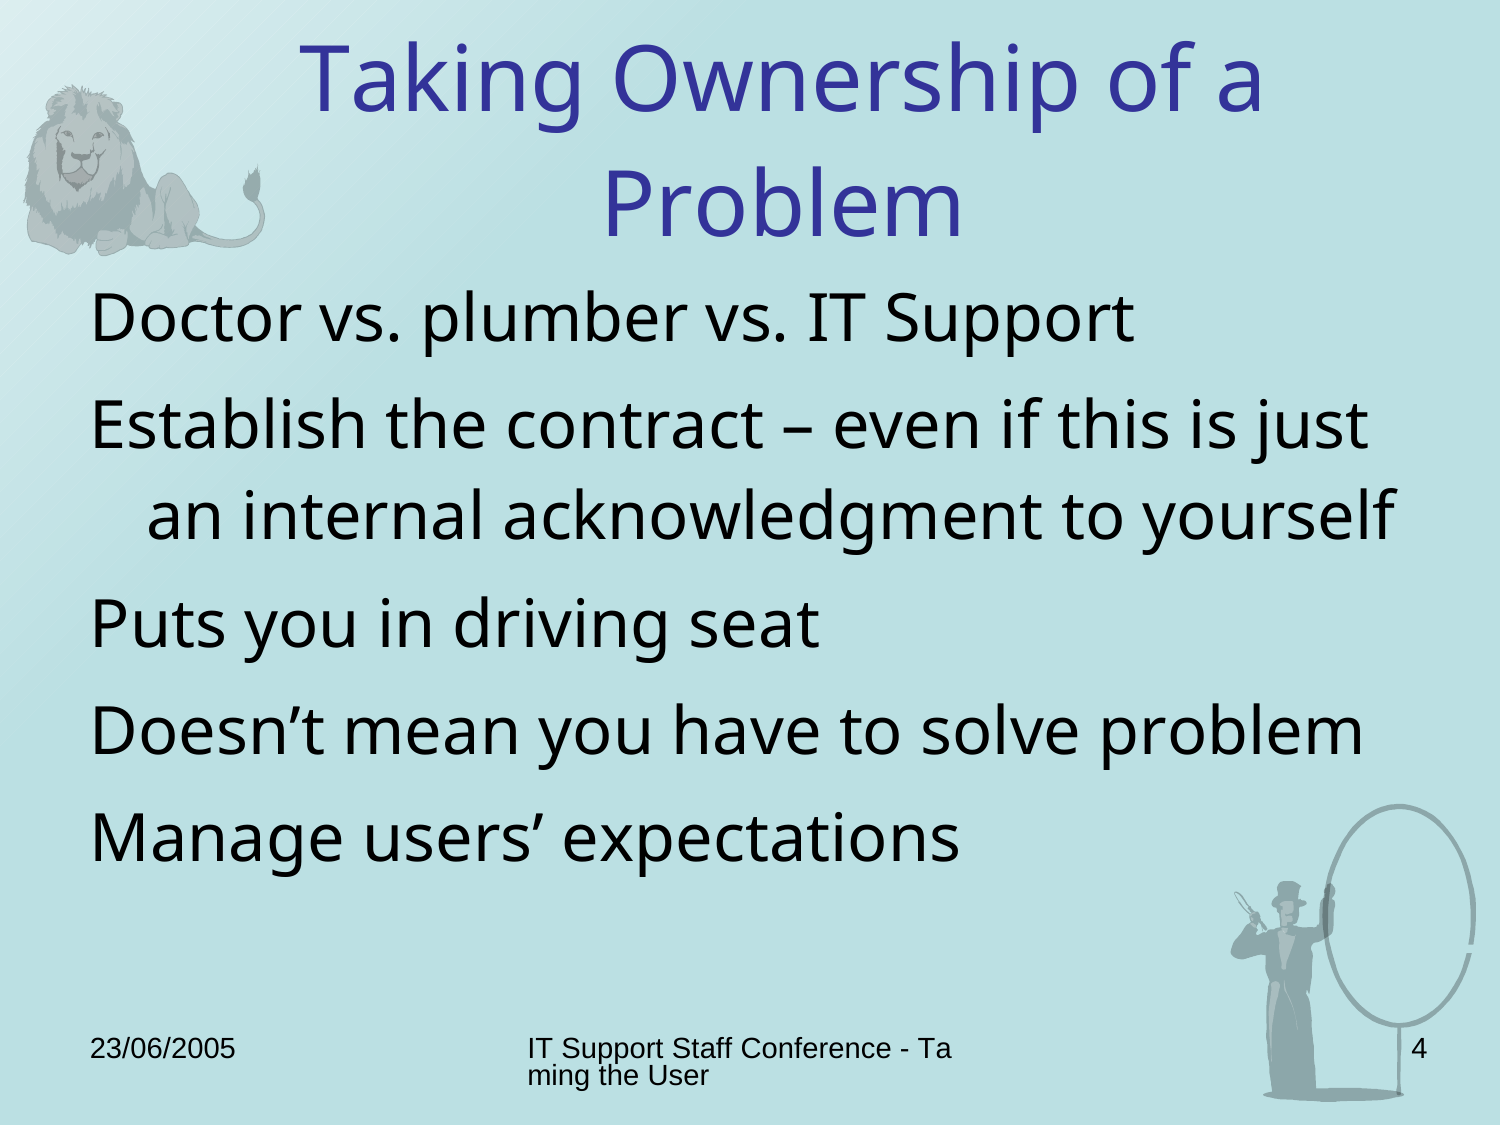

# Taking Ownership of a Problem
Doctor vs. plumber vs. IT Support
Establish the contract – even if this is just an internal acknowledgment to yourself
Puts you in driving seat
Doesn’t mean you have to solve problem
Manage users’ expectations
23/06/2005
IT Support Staff Conference - Taming the User
4